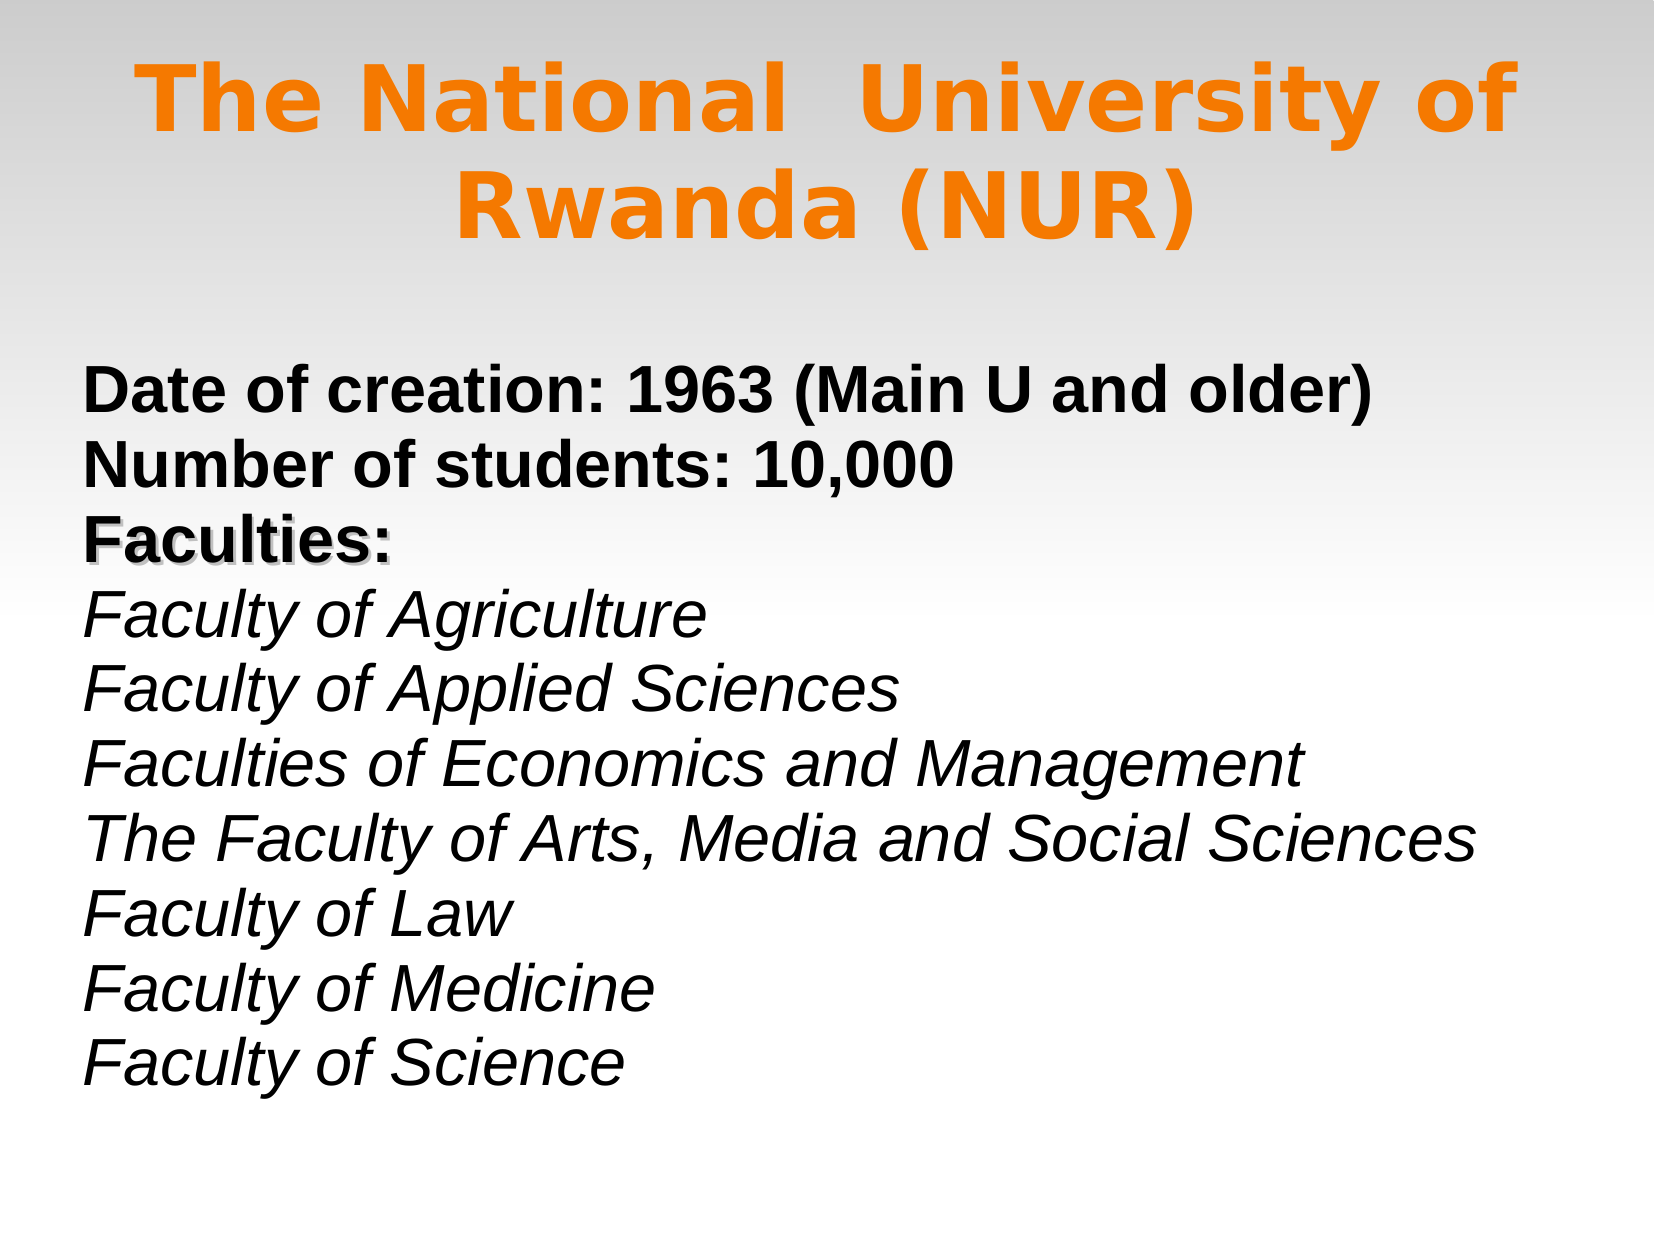

# The National University of Rwanda (NUR)
Date of creation: 1963 (Main U and older)
Number of students: 10,000
Faculties:
Faculty of Agriculture
Faculty of Applied Sciences
Faculties of Economics and Management
The Faculty of Arts, Media and Social Sciences
Faculty of Law
Faculty of Medicine
Faculty of Science